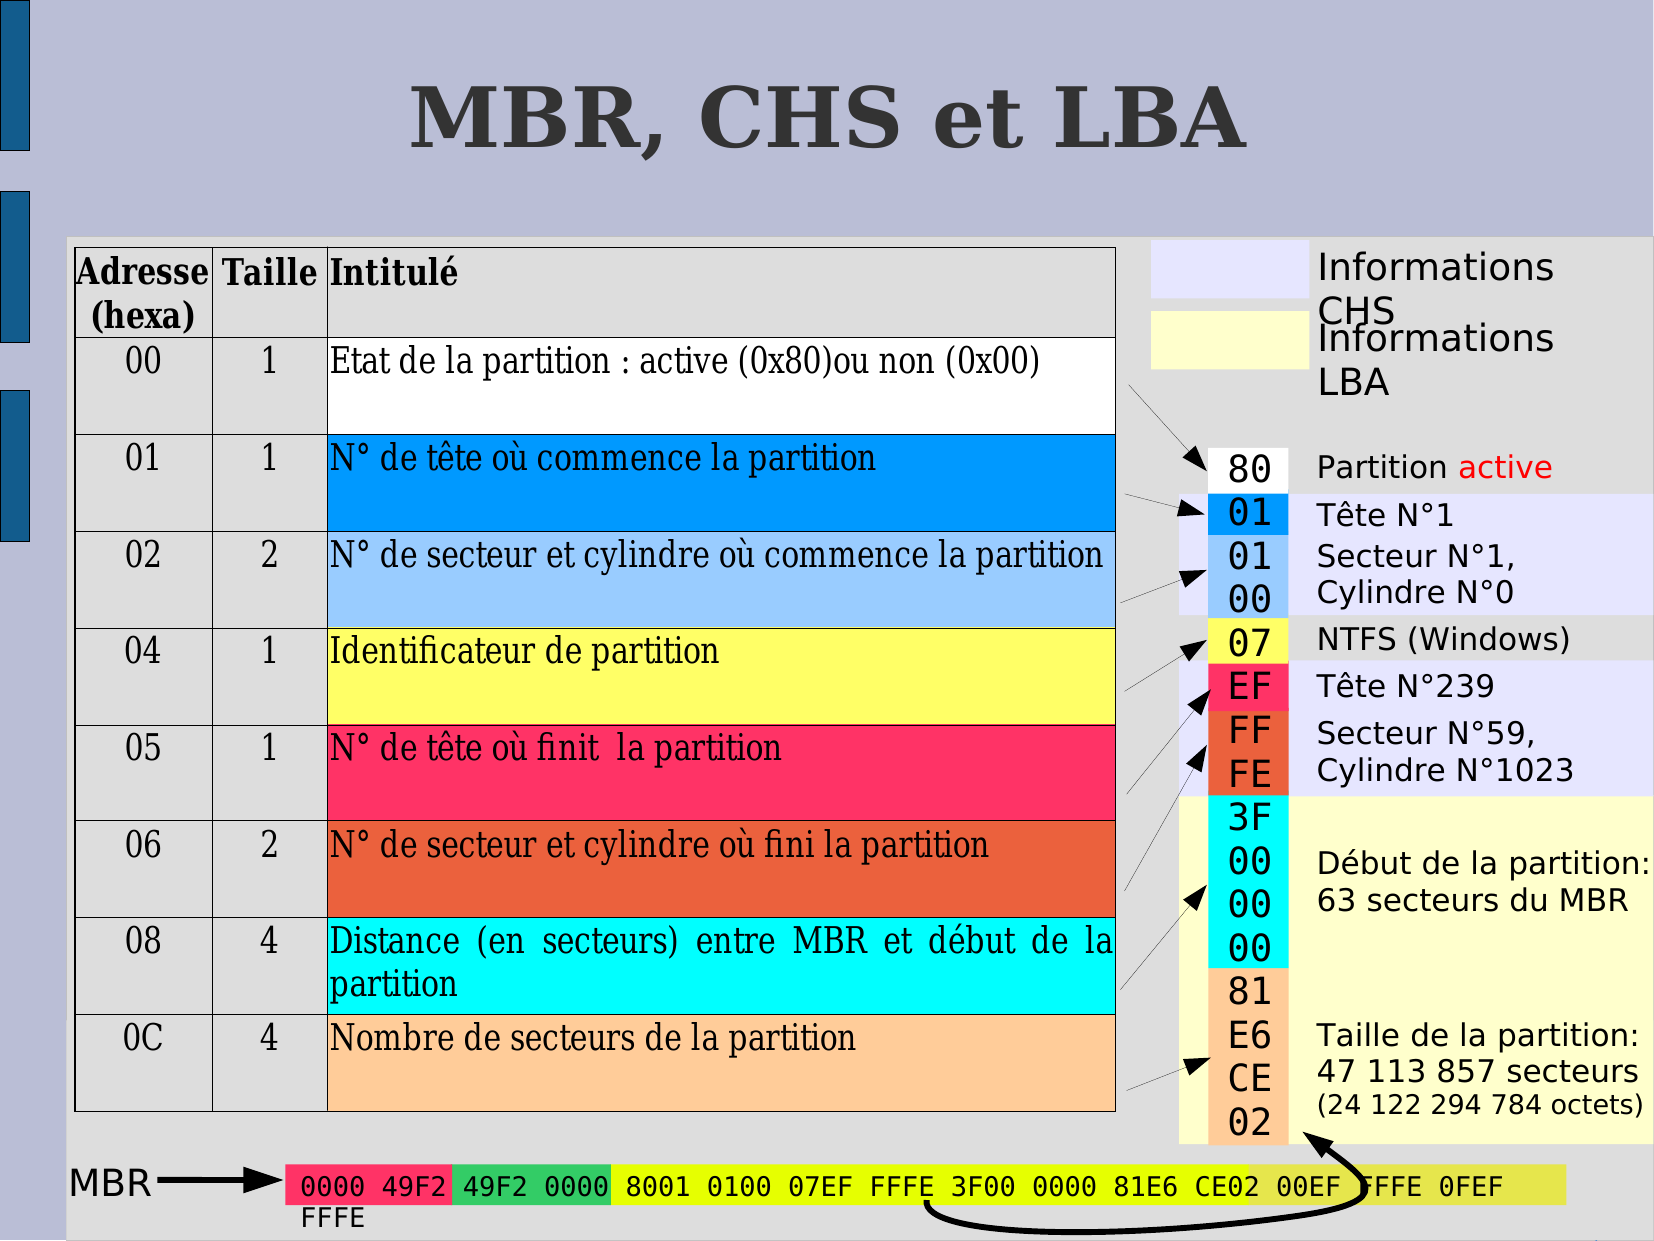

# MBR, CHS et LBA
Informations CHS
Informations LBA
80
01
01
00
07
EF
FF
FE
3F
00
00
00
81
E6
CE
02
Partition active
Tête N°1
Secteur N°1,
Cylindre N°0
NTFS (Windows)
Tête N°239
Secteur N°59,
Cylindre N°1023
Début de la partition:
63 secteurs du MBR
Taille de la partition:
47 113 857 secteurs
(24 122 294 784 octets)
MBR
0000 49F2 49F2 0000 8001 0100 07EF FFFE 3F00 0000 81E6 CE02 00EF FFFE 0FEF FFFE